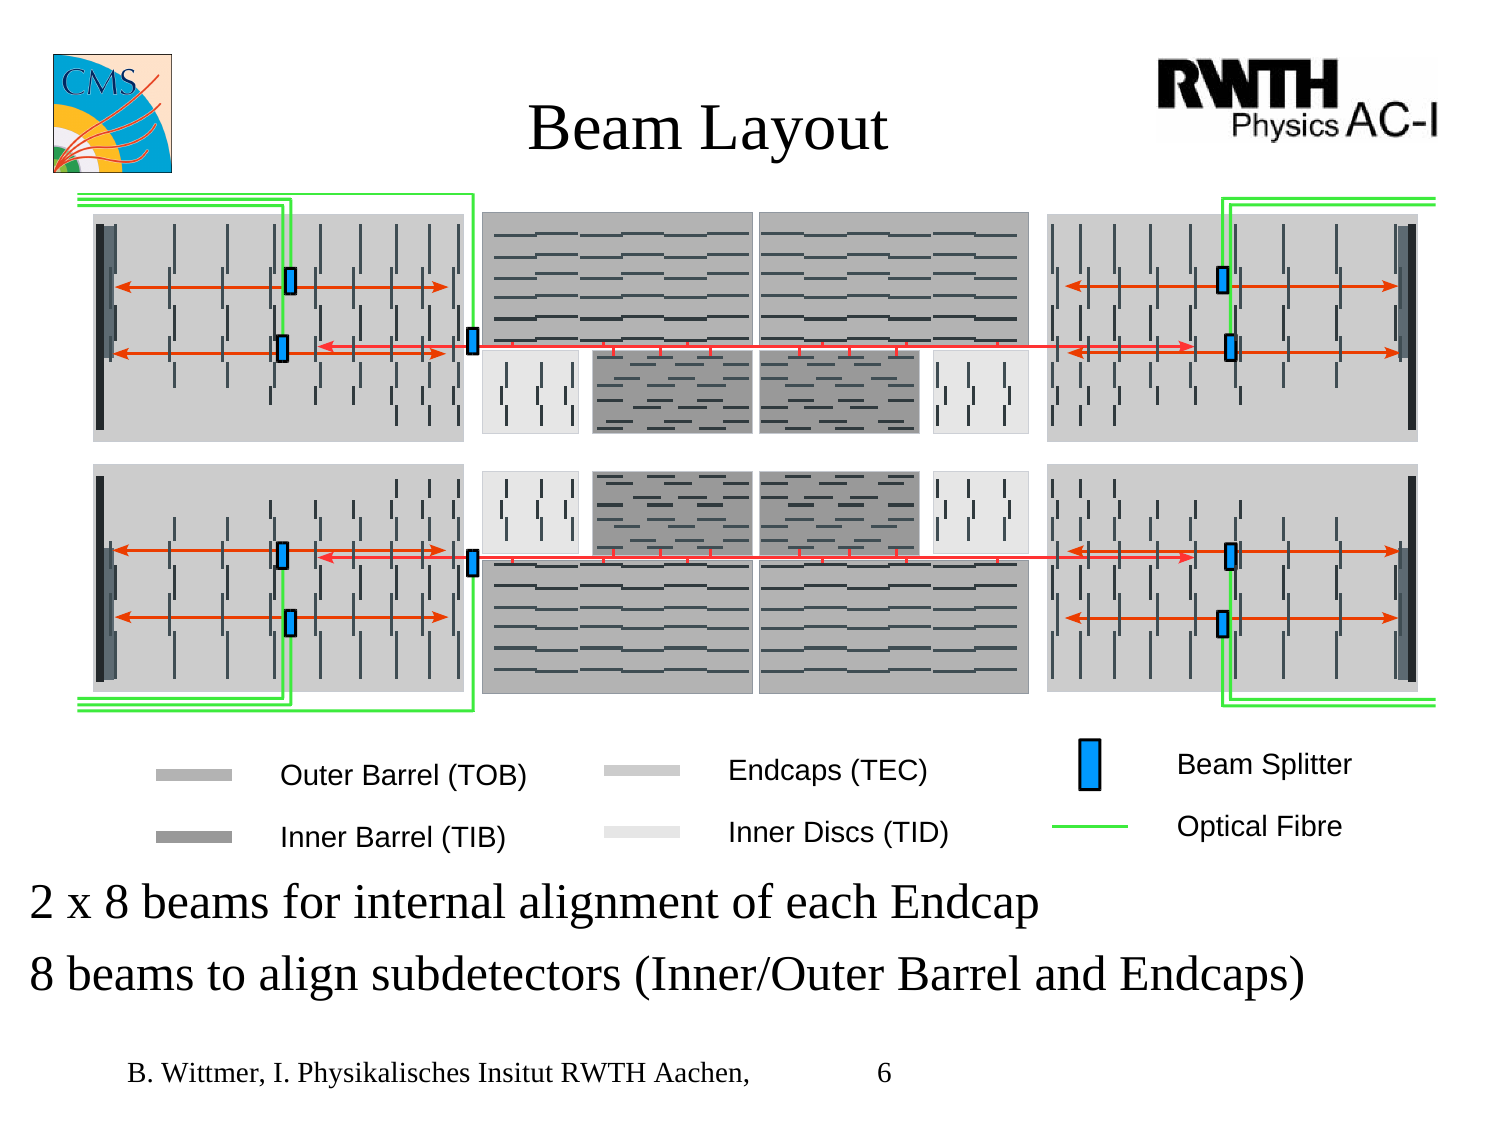

# Beam Layout
2 x 8 beams for internal alignment of each Endcap
8 beams to align subdetectors (Inner/Outer Barrel and Endcaps)